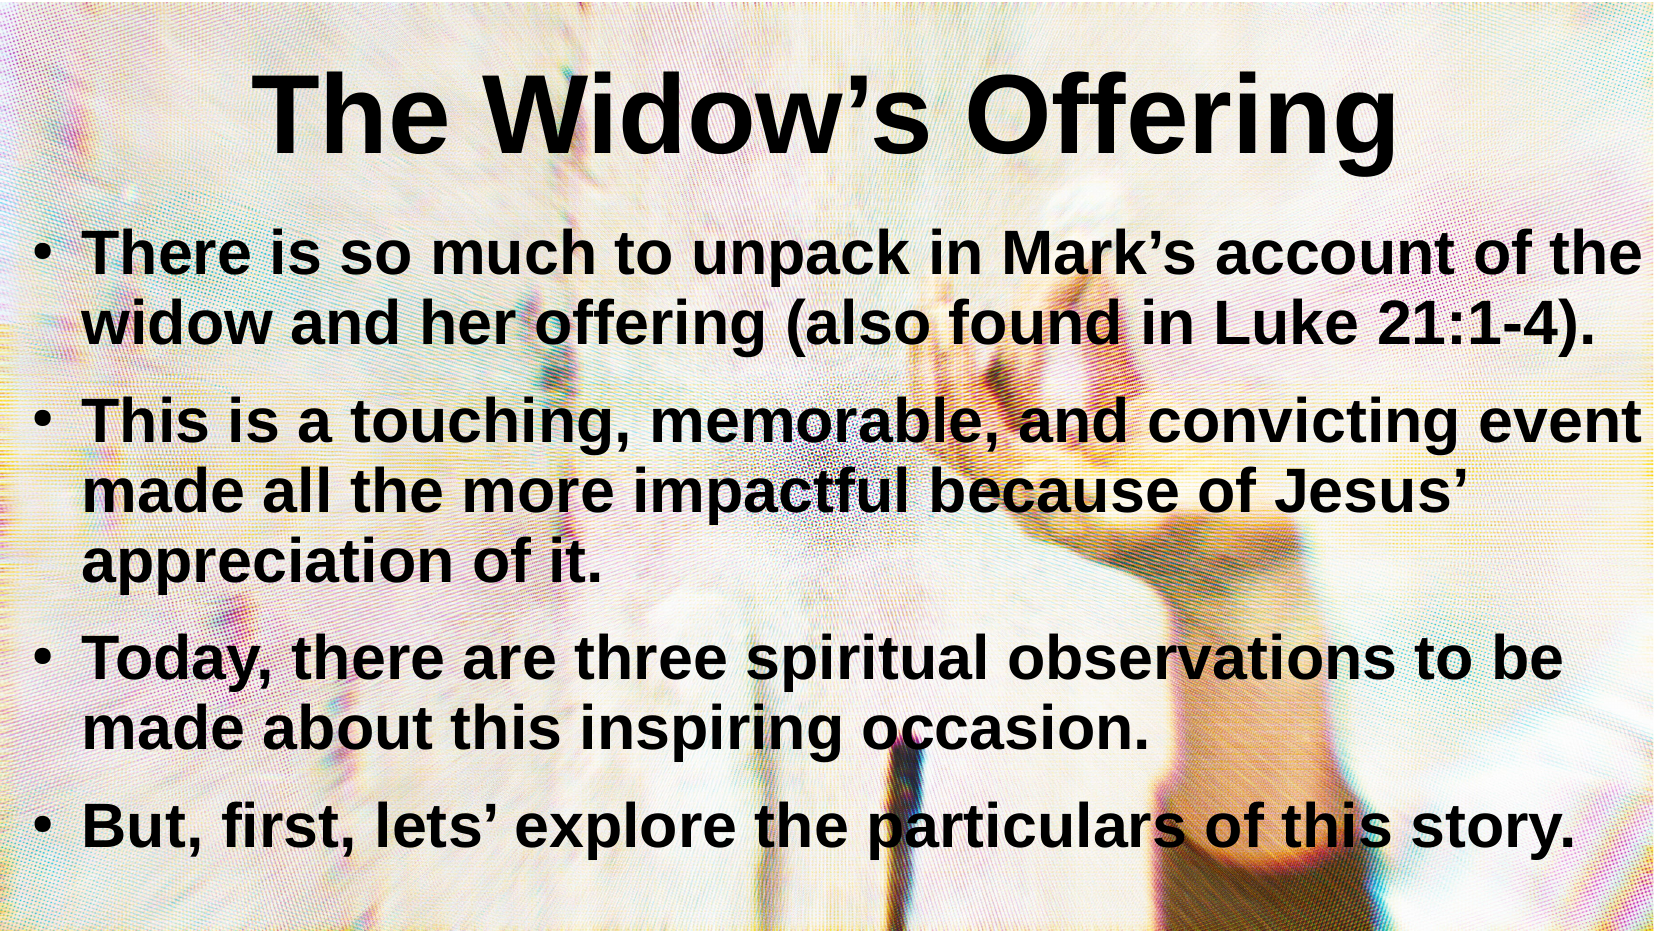

# The Widow’s Offering
There is so much to unpack in Mark’s account of the widow and her offering (also found in Luke 21:1-4).
This is a touching, memorable, and convicting event made all the more impactful because of Jesus’ appreciation of it.
Today, there are three spiritual observations to be made about this inspiring occasion.
But, first, lets’ explore the particulars of this story.